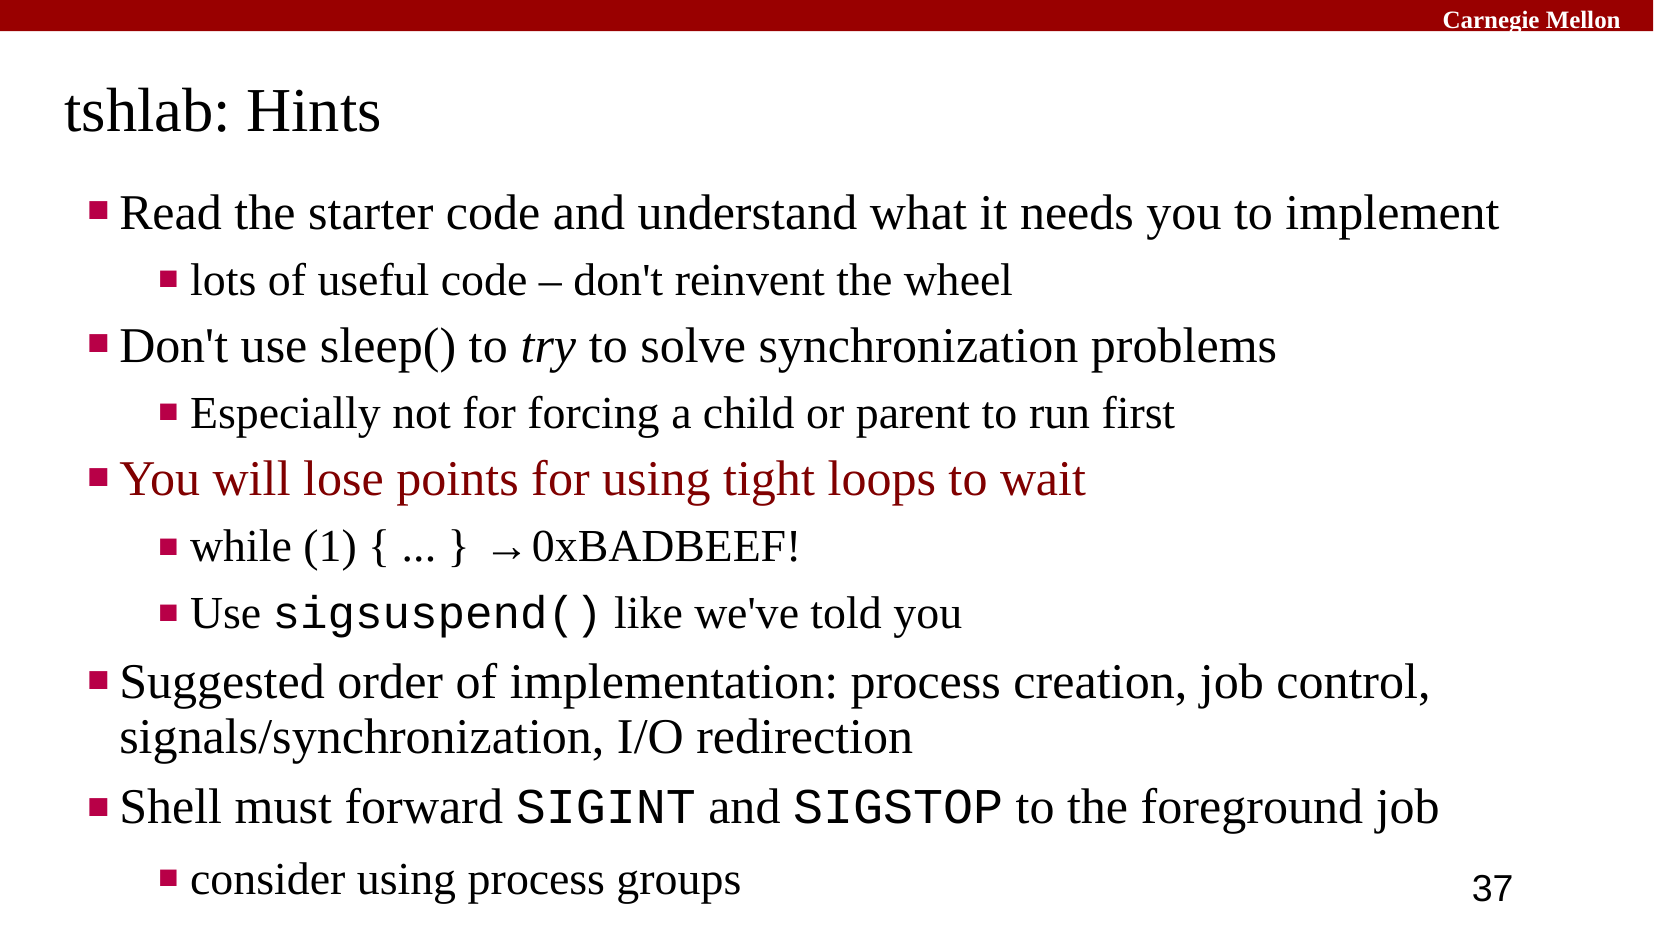

# tshlab: Hints
Read the starter code and understand what it needs you to implement
lots of useful code – don't reinvent the wheel
Don't use sleep() to try to solve synchronization problems
Especially not for forcing a child or parent to run first
You will lose points for using tight loops to wait
while (1) { ... } → 0xBADBEEF!
Use sigsuspend() like we've told you
Suggested order of implementation: process creation, job control, signals/synchronization, I/O redirection
Shell must forward SIGINT and SIGSTOP to the foreground job
consider using process groups